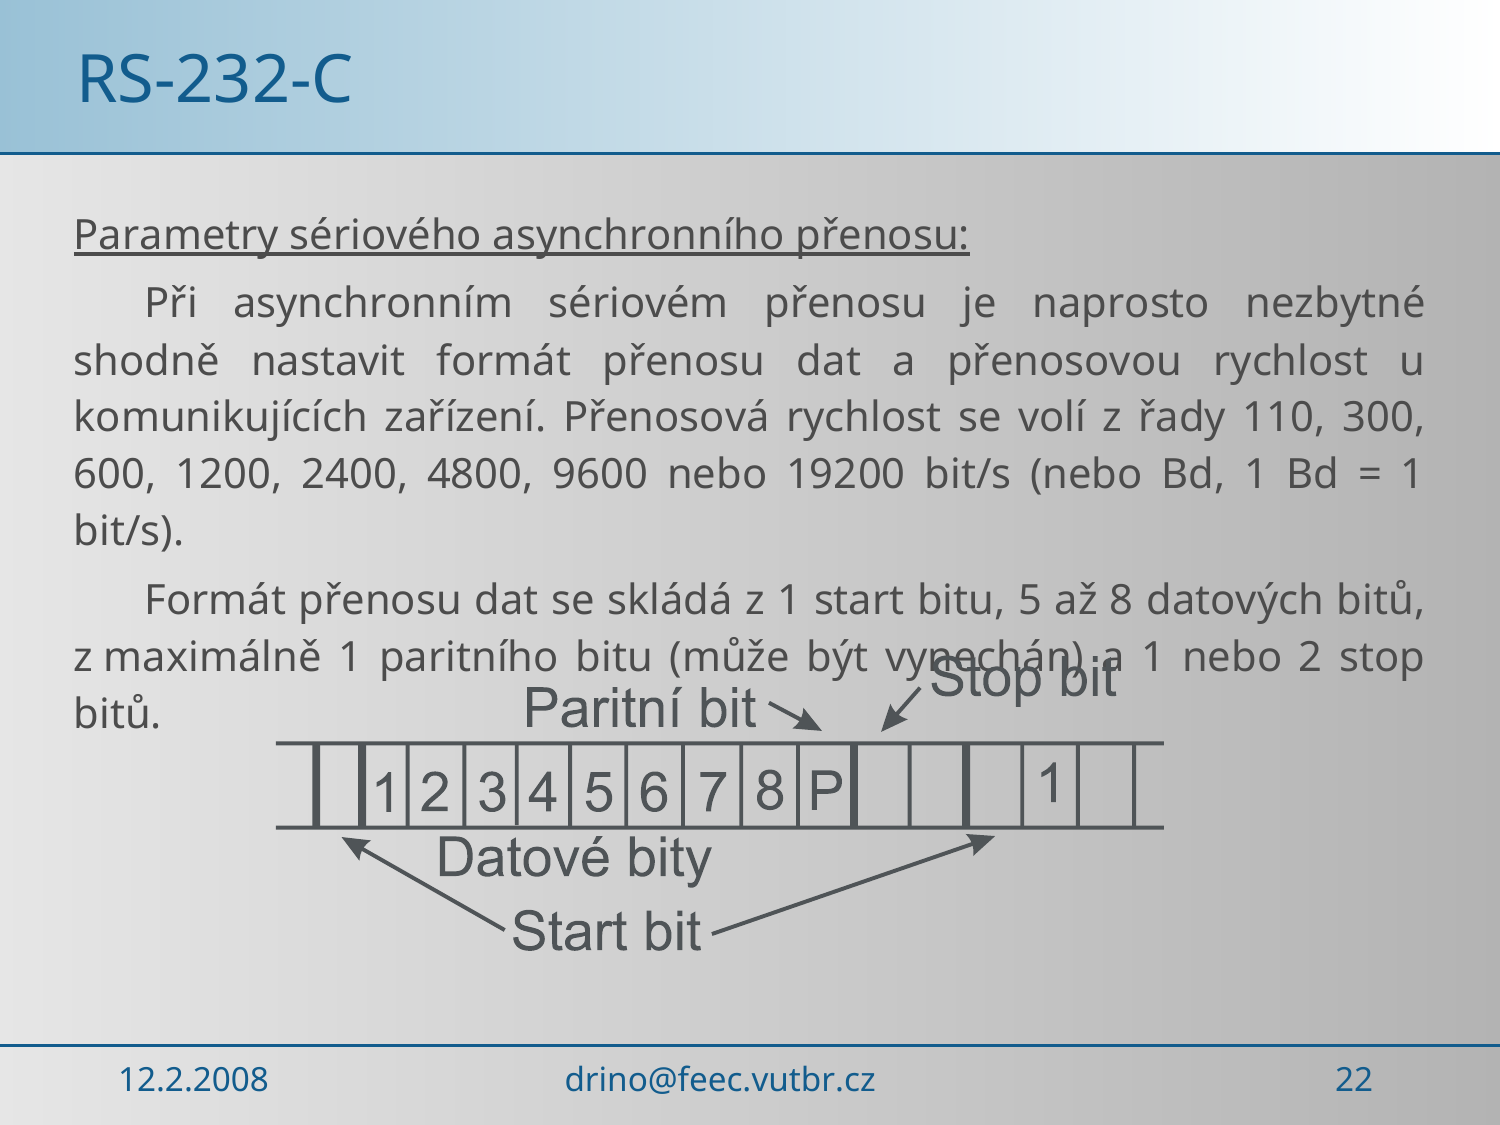

# RS-232-C
Parametry sériového asynchronního přenosu:
Při asynchronním sériovém přenosu je naprosto nezbytné shodně nastavit formát přenosu dat a přenosovou rychlost u komunikujících zařízení. Přenosová rychlost se volí z řady 110, 300, 600, 1200, 2400, 4800, 9600 nebo 19200 bit/s (nebo Bd, 1 Bd = 1 bit/s).
Formát přenosu dat se skládá z 1 start bitu, 5 až 8 datových bitů, z maximálně 1 paritního bitu (může být vynechán) a 1 nebo 2 stop bitů.
12.2.2008
drino@feec.vutbr.cz